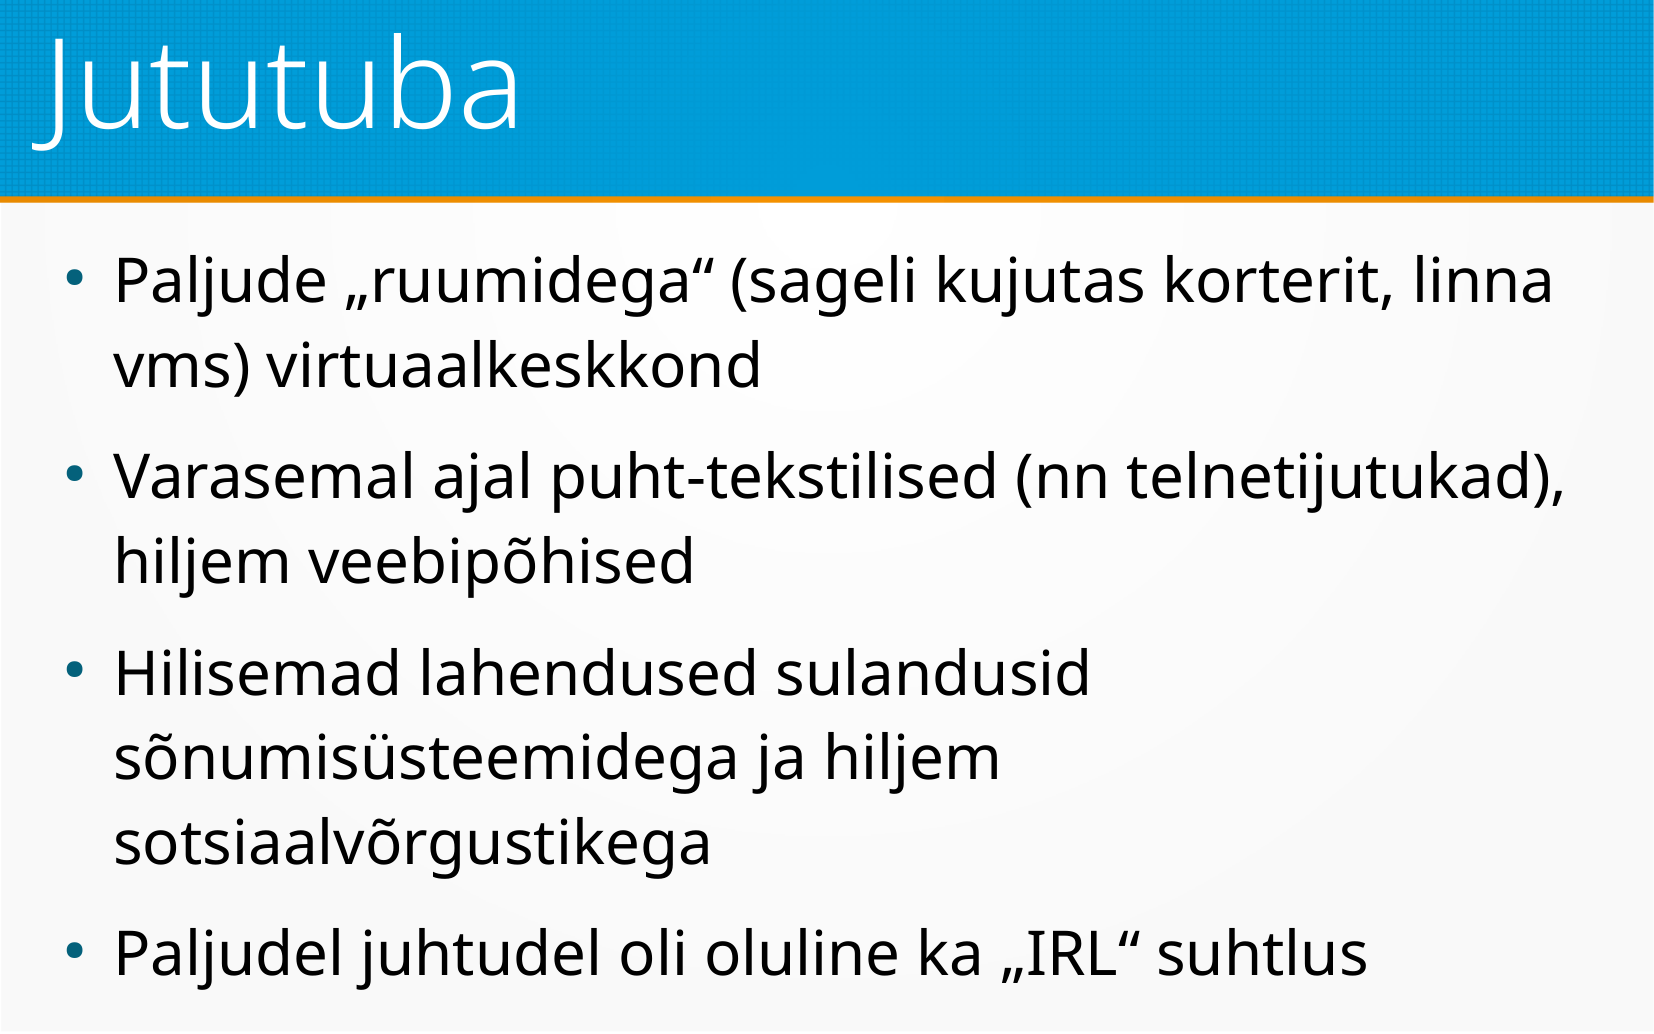

# Jututuba
Paljude „ruumidega“ (sageli kujutas korterit, linna vms) virtuaalkeskkond
Varasemal ajal puht-tekstilised (nn telnetijutukad), hiljem veebipõhised
Hilisemad lahendused sulandusid sõnumisüsteemidega ja hiljem sotsiaalvõrgustikega
Paljudel juhtudel oli oluline ka „IRL“ suhtlus